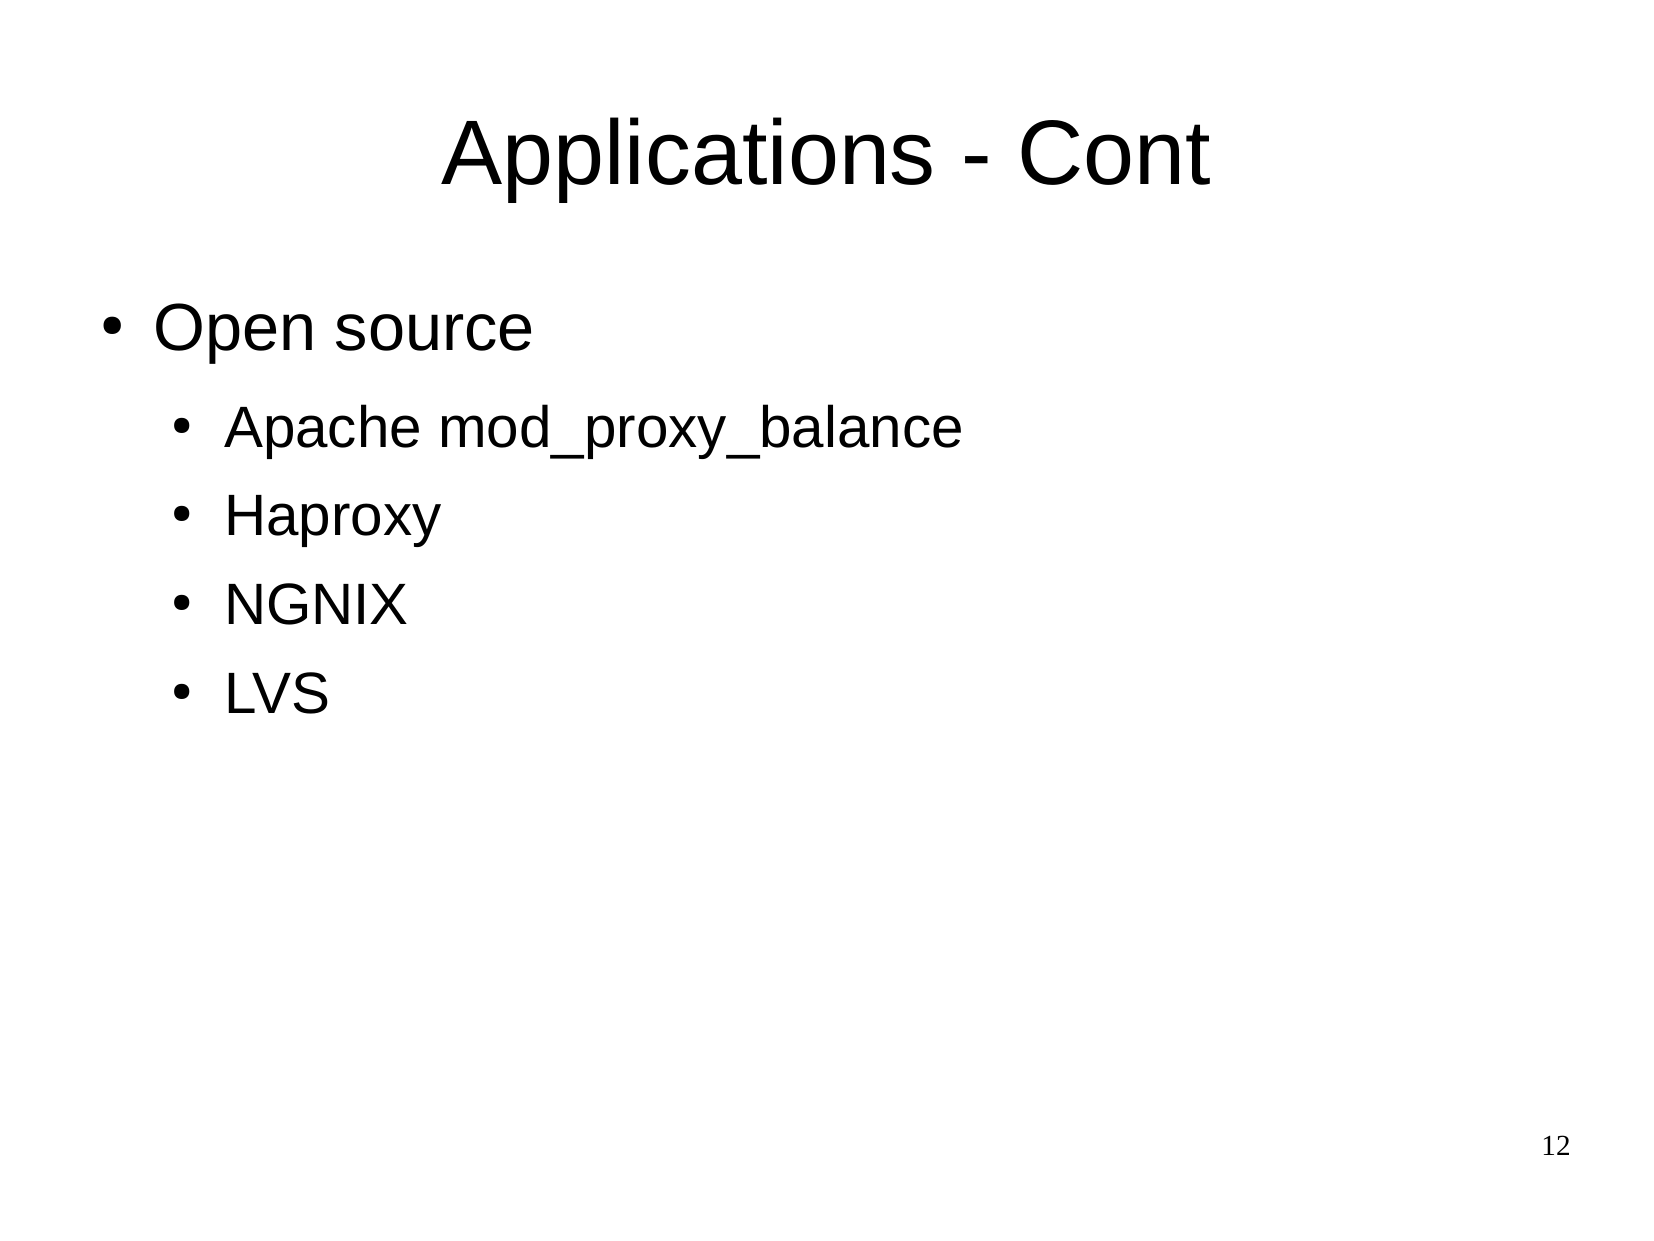

# Applications - Cont
Open source
Apache mod_proxy_balance
Haproxy
NGNIX
LVS
12